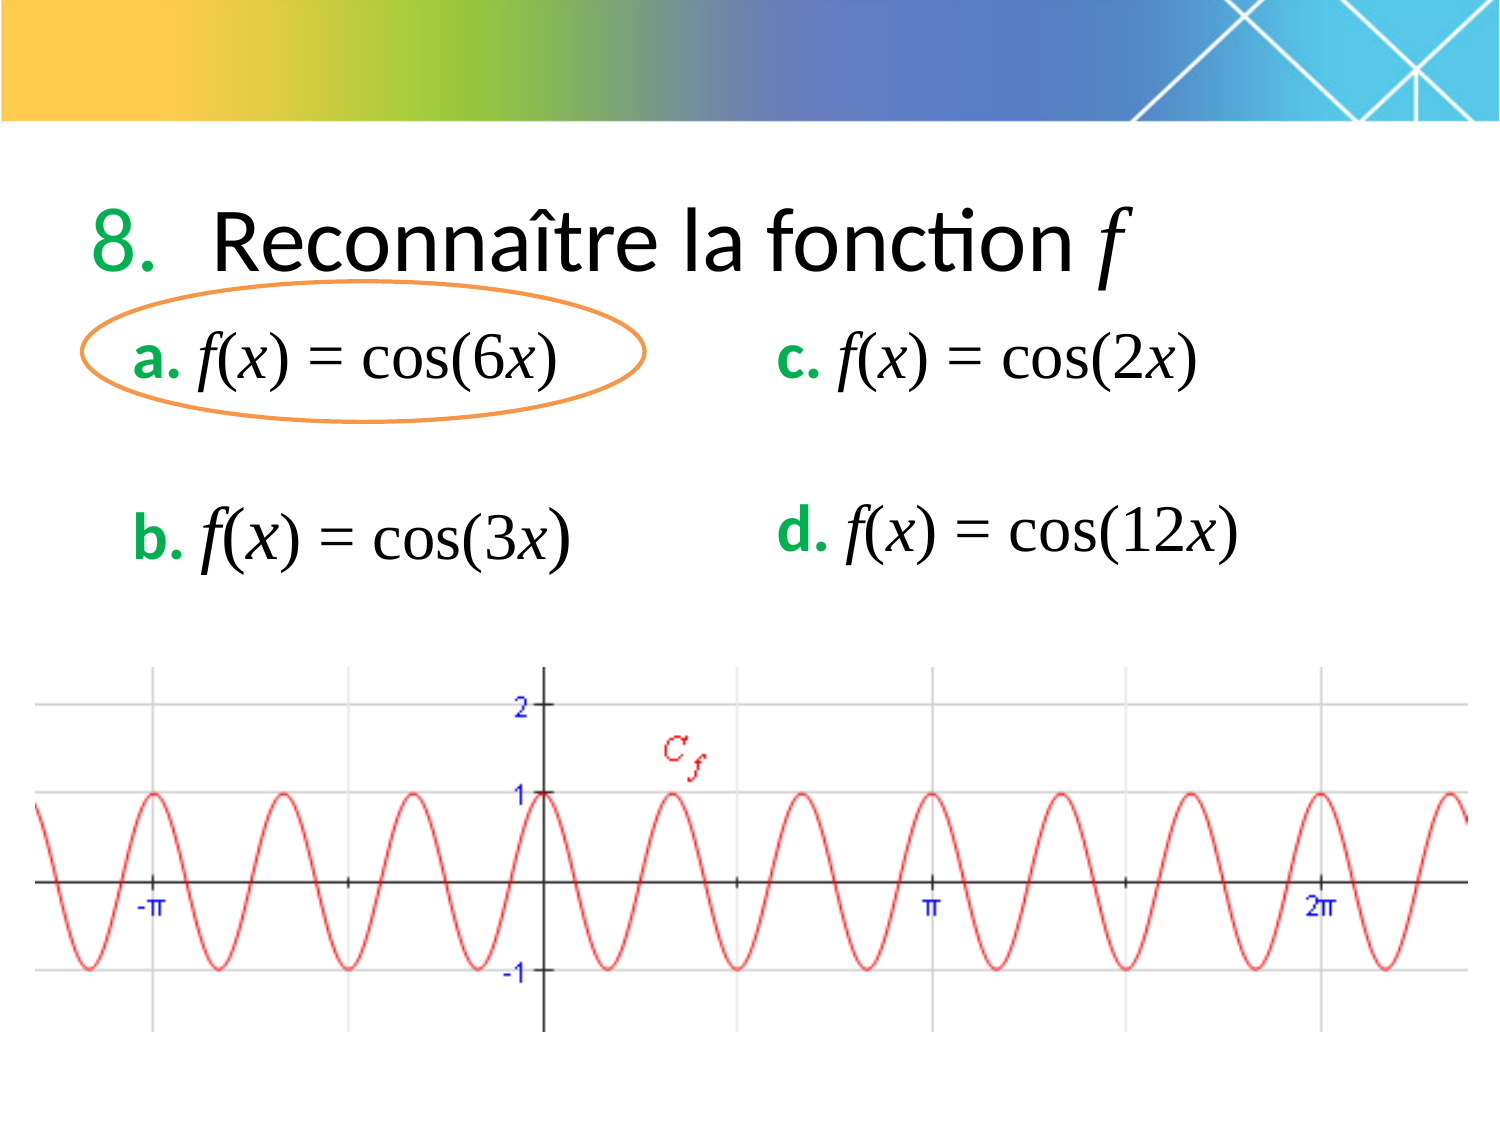

# Reconnaître la fonction f
a. f(x) = cos(6x)
b. f(x) = cos(3x)
c. f(x) = cos(2x)
d. f(x) = cos(12x)